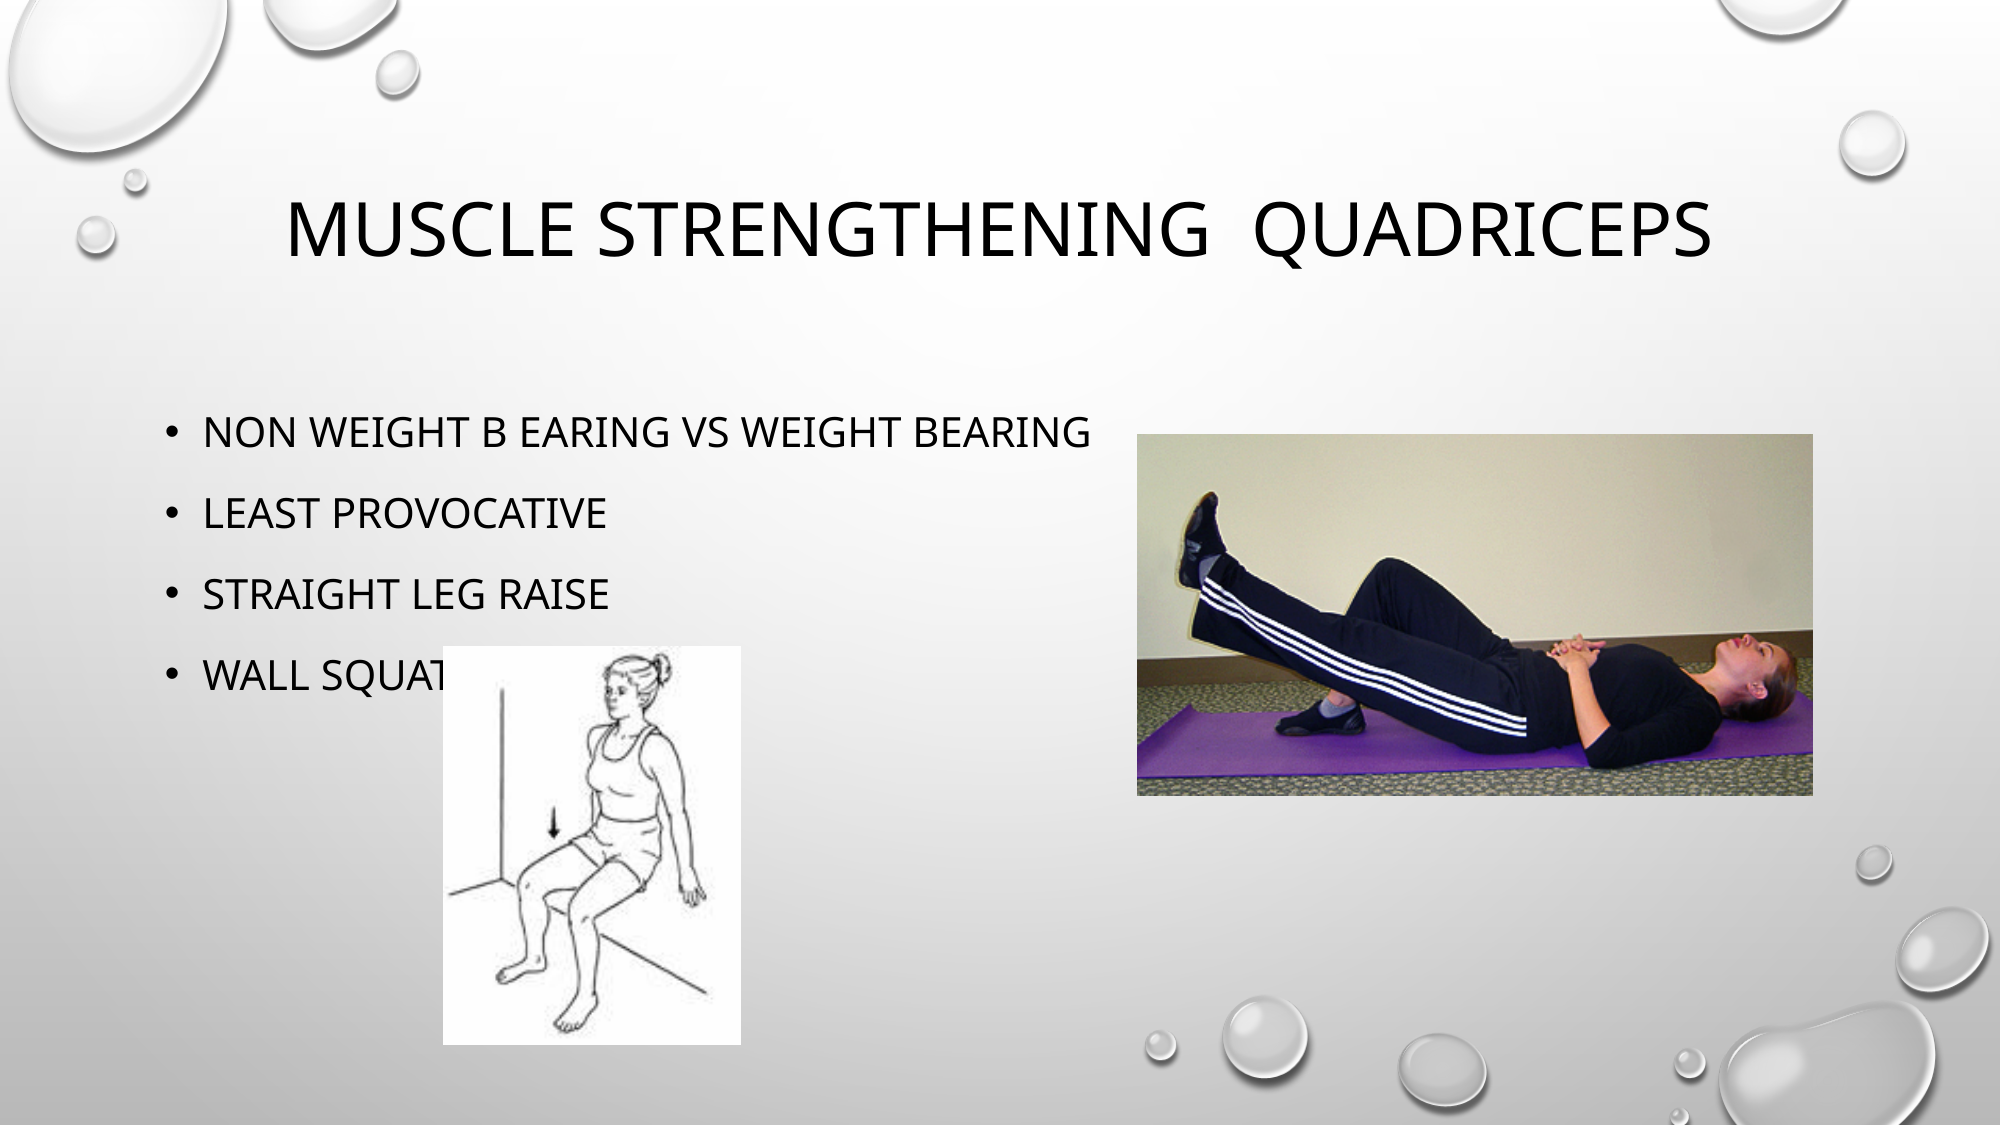

# Muscle strengthening quadriceps
Non weight b earing vs weight bearing
Least provocative
Straight leg raise
Wall squat